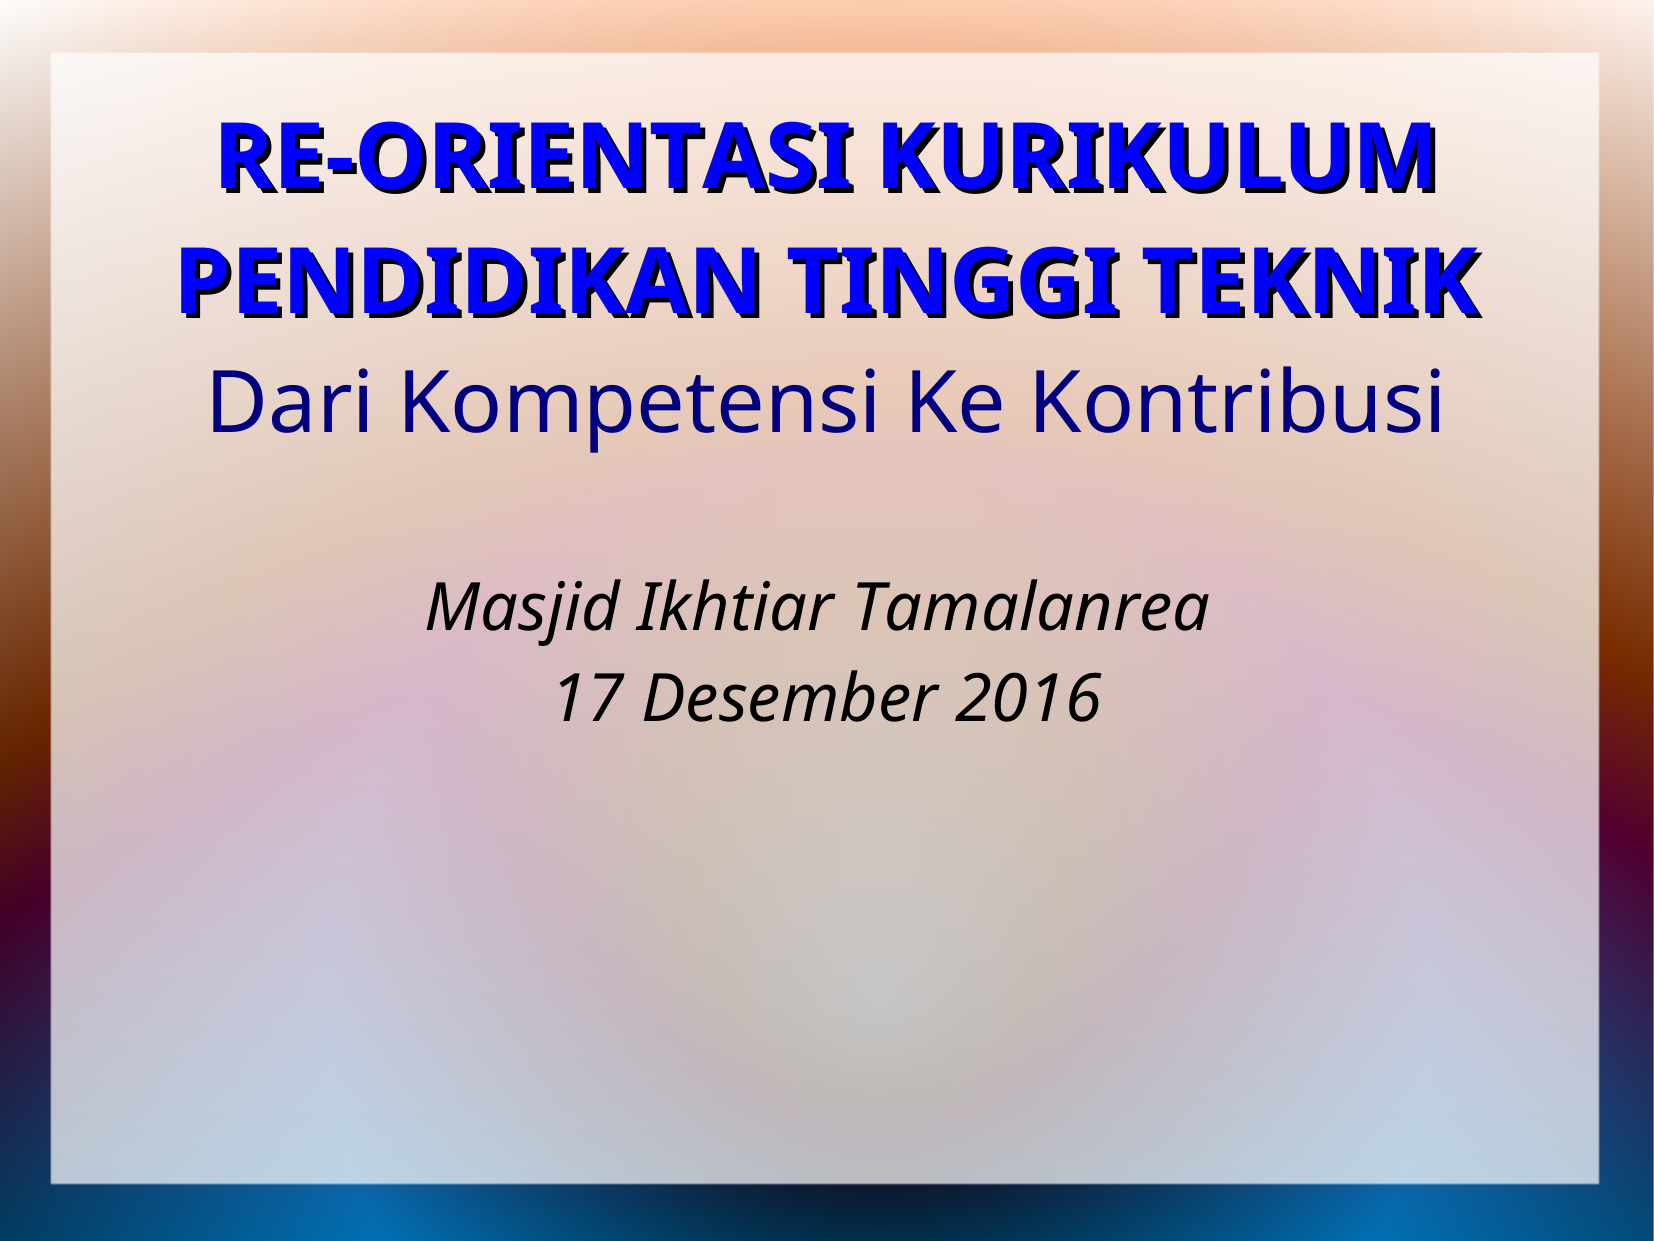

# RE-ORIENTASI KURIKULUM PENDIDIKAN TINGGI TEKNIK Dari Kompetensi Ke Kontribusi
Masjid Ikhtiar Tamalanrea
17 Desember 2016